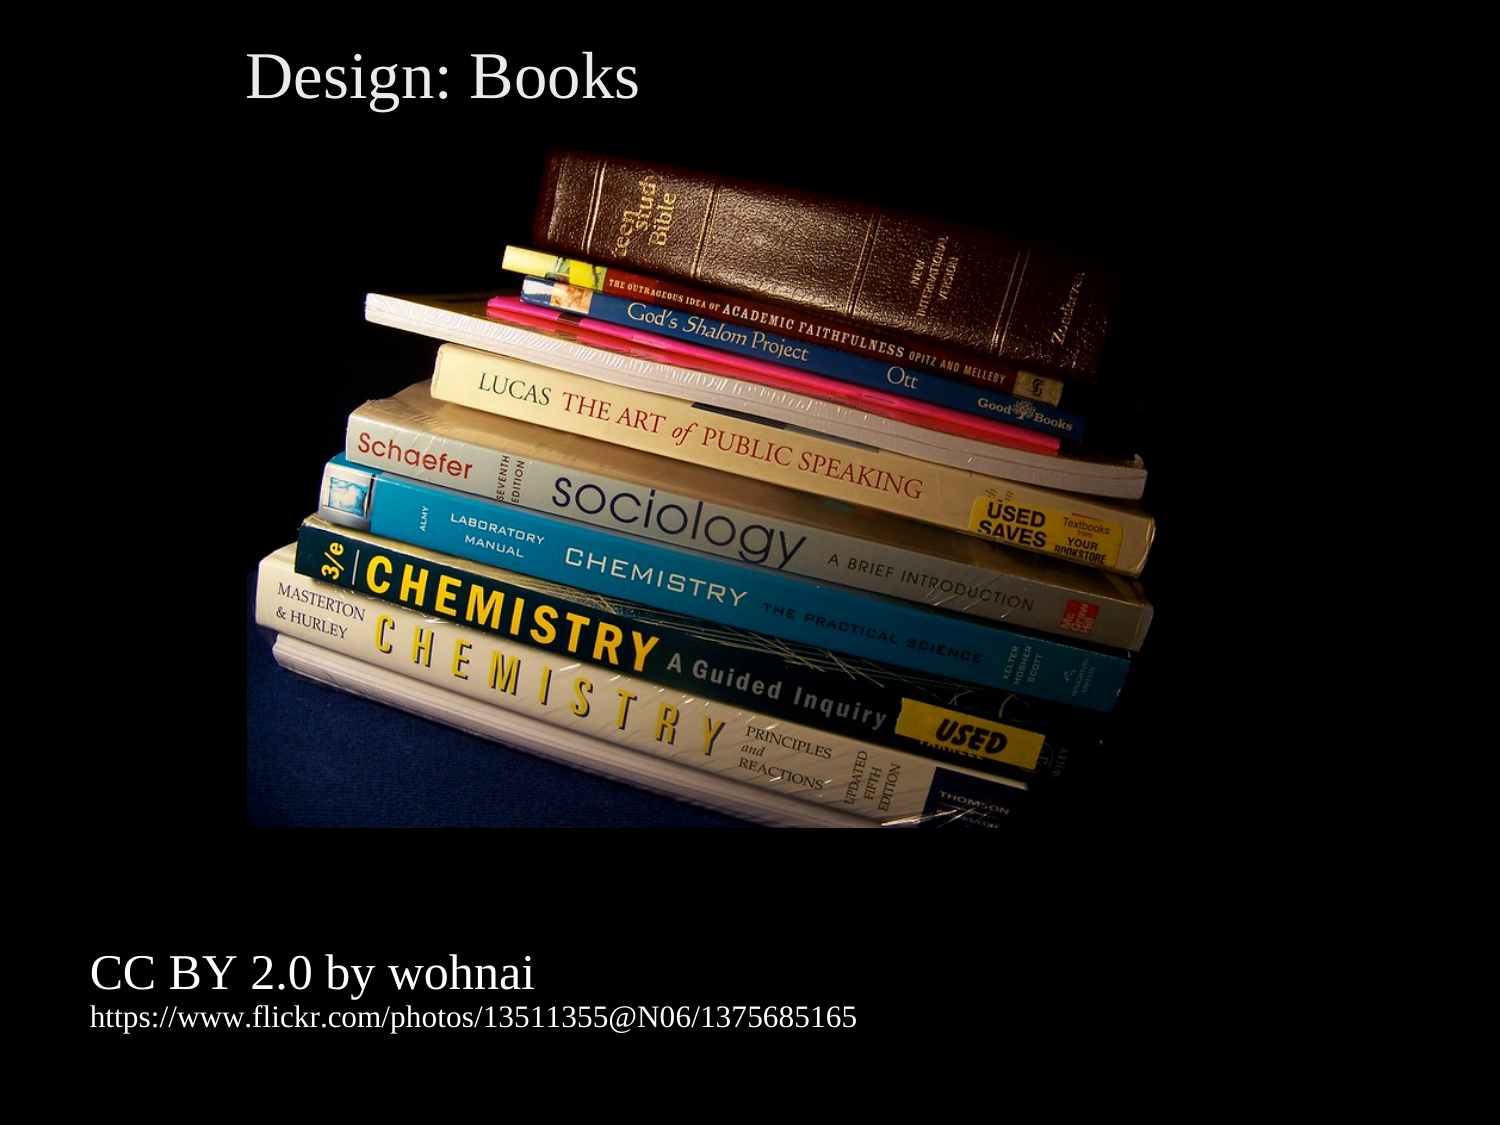

Design: Books
CC BY 2.0 by wohnai
https://www.flickr.com/photos/13511355@N06/1375685165